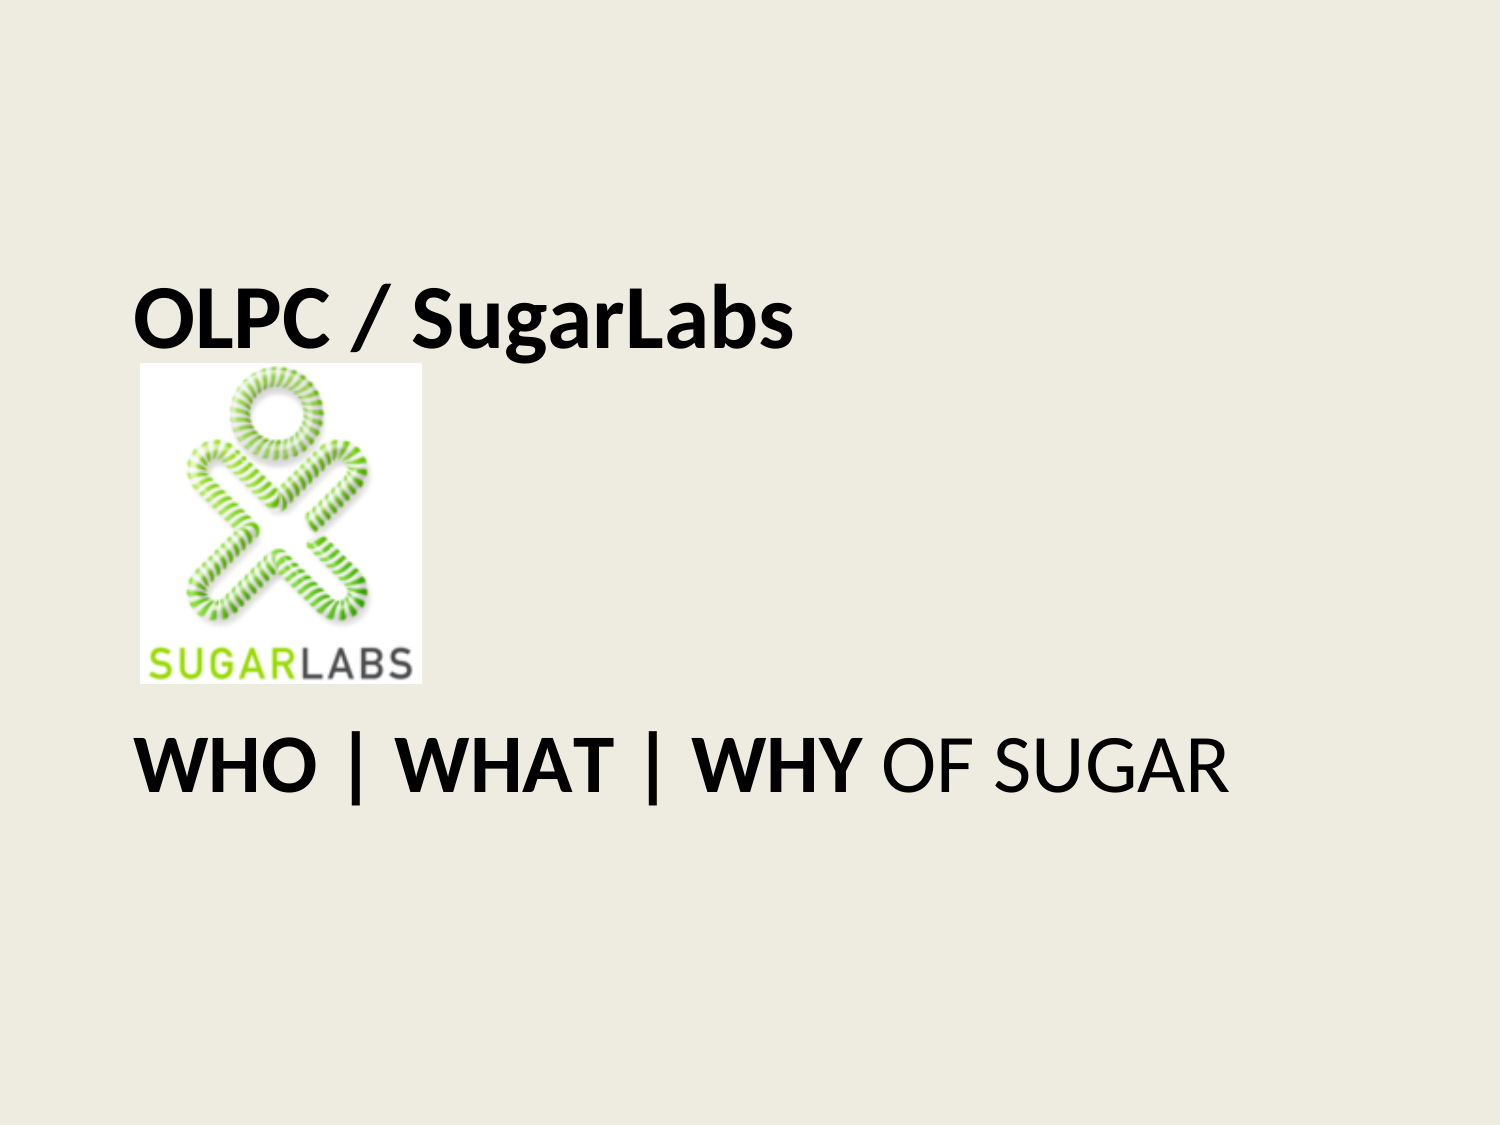

OLPC / SugarLabs
# WHO | WHAT | WHY OF SUGAR